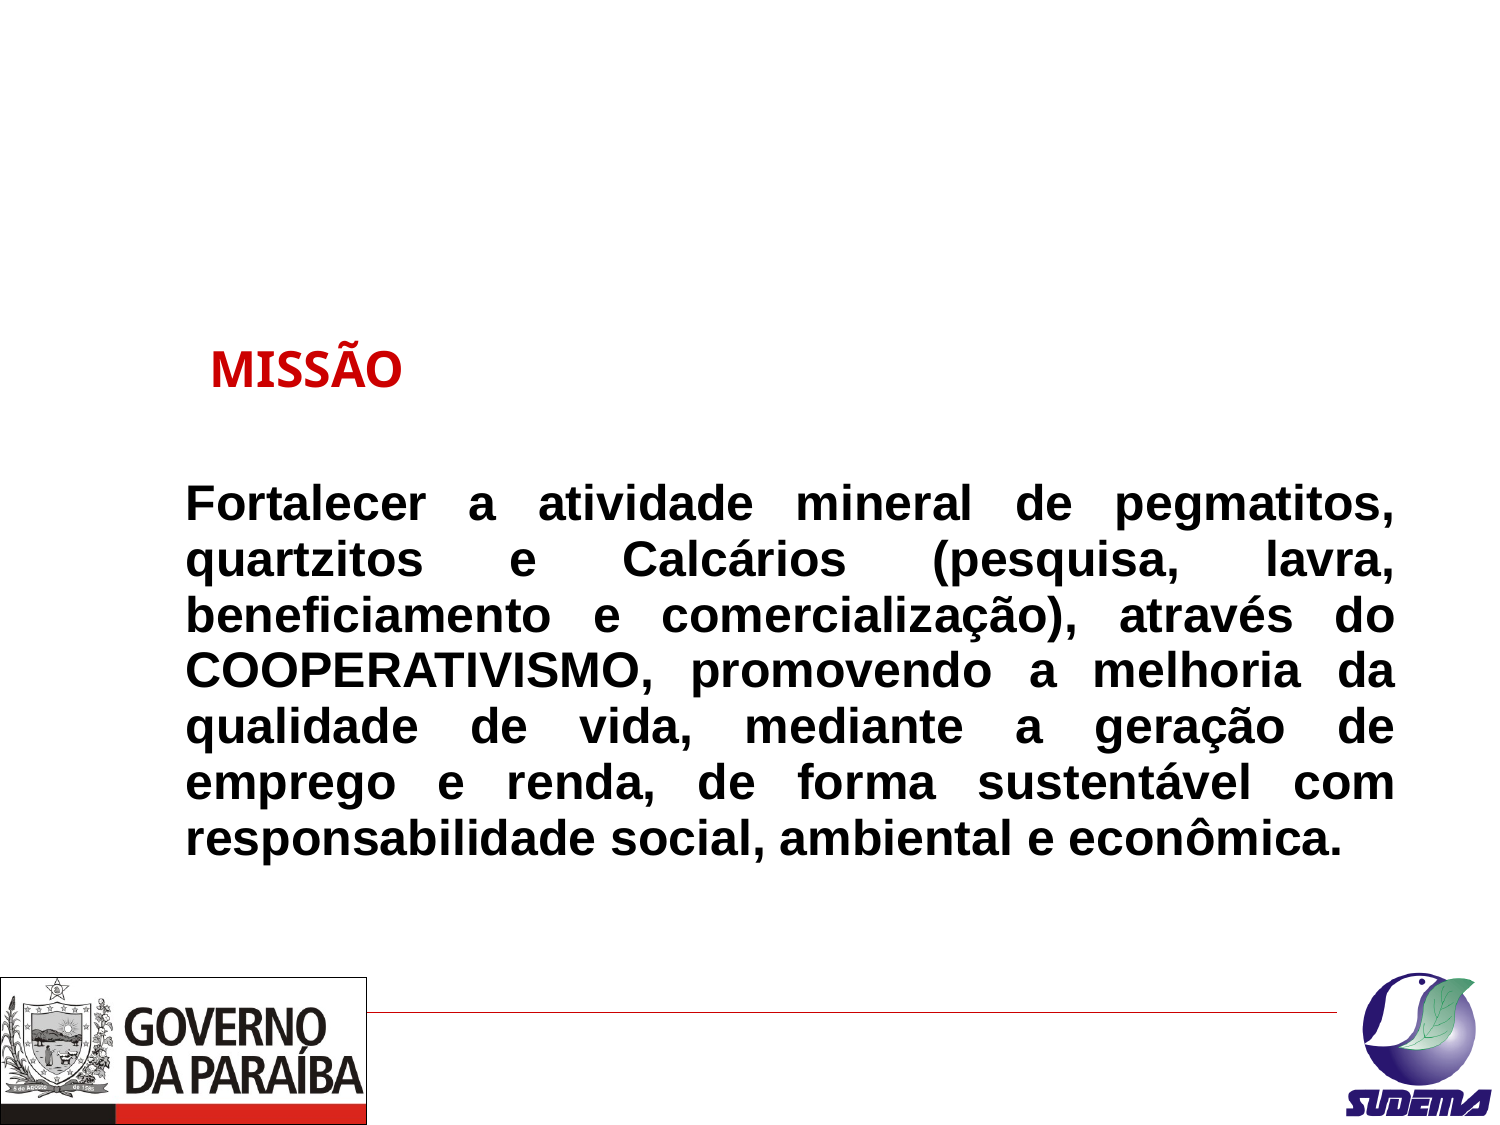

MISSÃO
Fortalecer a atividade mineral de pegmatitos, quartzitos e Calcários (pesquisa, lavra, beneficiamento e comercialização), através do COOPERATIVISMO, promovendo a melhoria da qualidade de vida, mediante a geração de emprego e renda, de forma sustentável com responsabilidade social, ambiental e econômica.